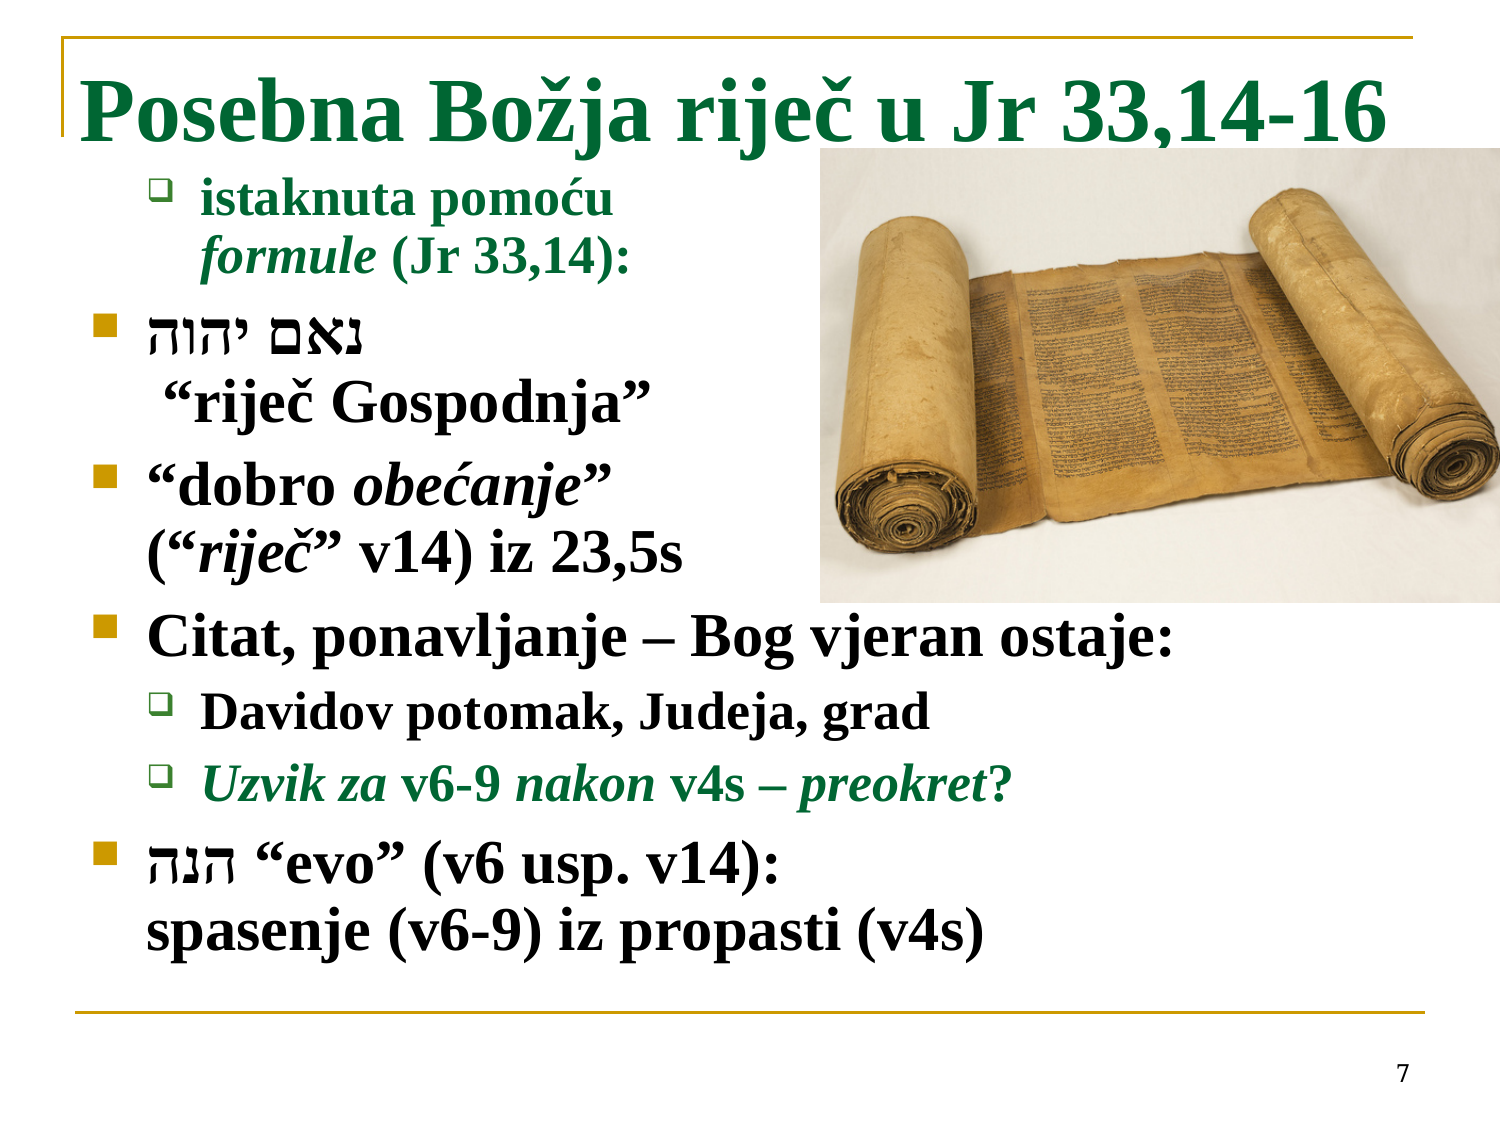

# Posebna Božja riječ u Jr 33,14-16
istaknuta pomoću
formule (Jr 33,14):
נאם יהוה
 “riječ Gospodnja”
“dobro obećanje”
(“riječ” v14) iz 23,5s
Citat, ponavljanje – Bog vjeran ostaje:
Davidov potomak, Judeja, grad
Uzvik za v6-9 nakon v4s – preokret?
הנה “evo” (v6 usp. v14):
spasenje (v6-9) iz propasti (v4s)